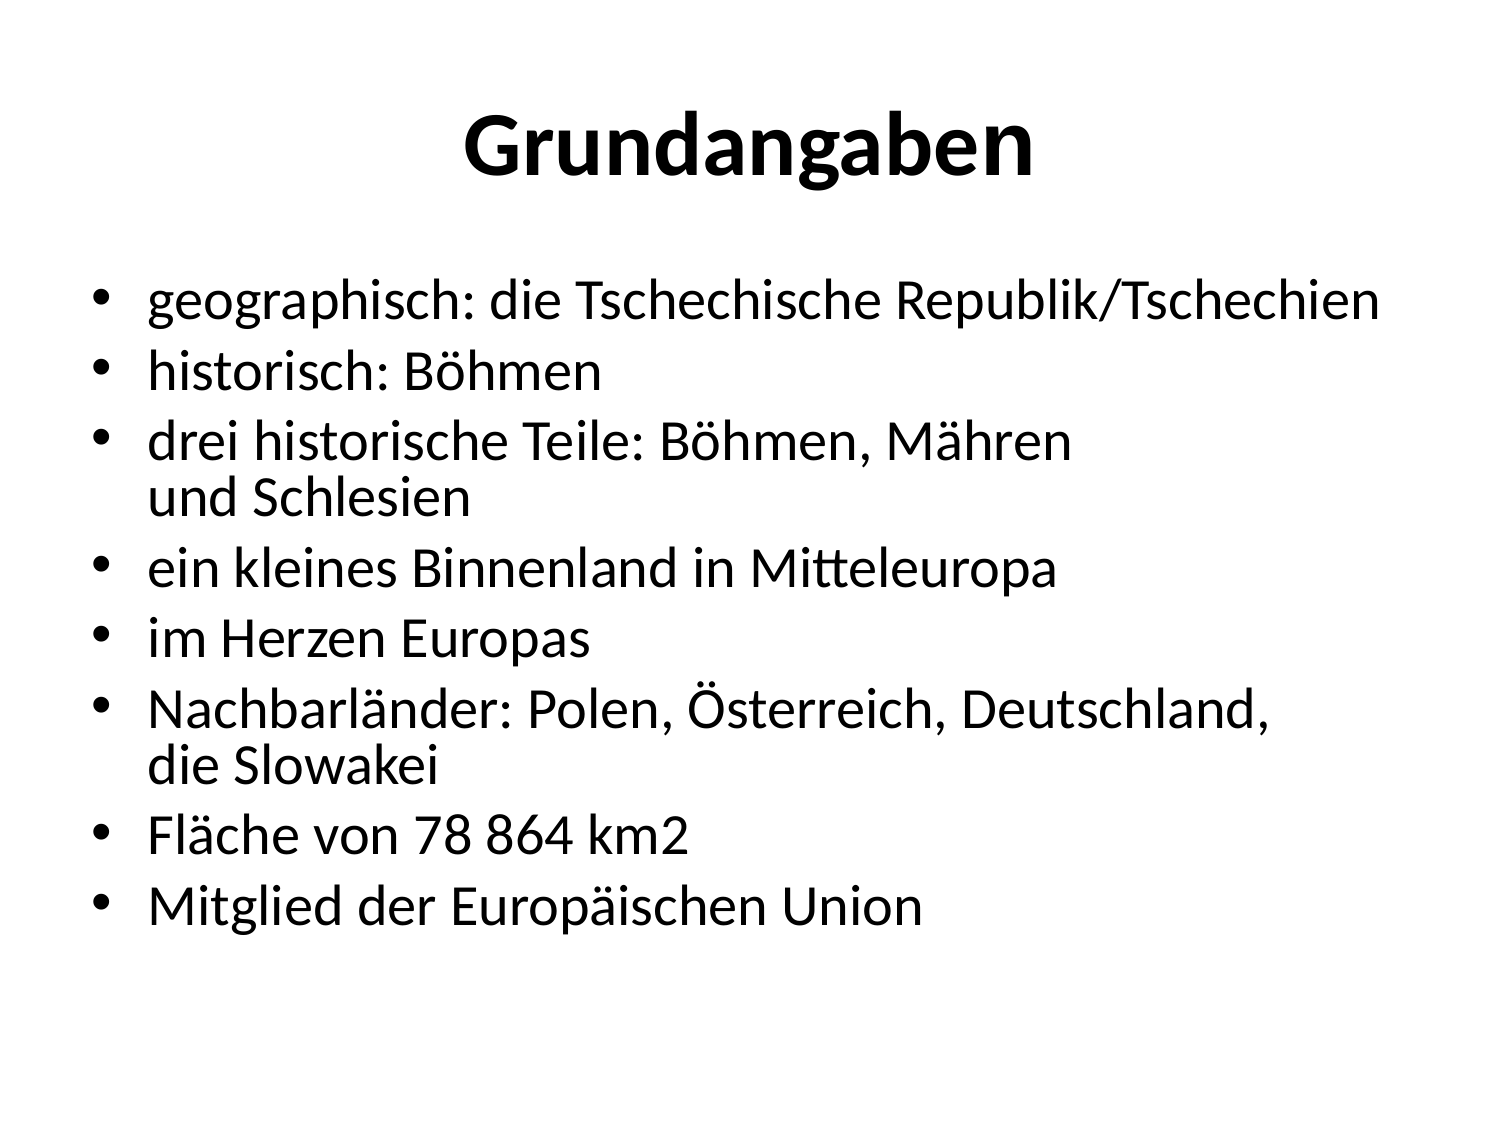

# Grundangaben
geographisch: die Tschechische Republik/Tschechien
historisch: Böhmen
drei historische Teile: Böhmen, Mähren
und Schlesien
ein kleines Binnenland in Mitteleuropa
im Herzen Europas
Nachbarländer: Polen, Österreich, Deutschland,
die Slowakei
Fläche von 78 864 km2
Mitglied der Europäischen Union